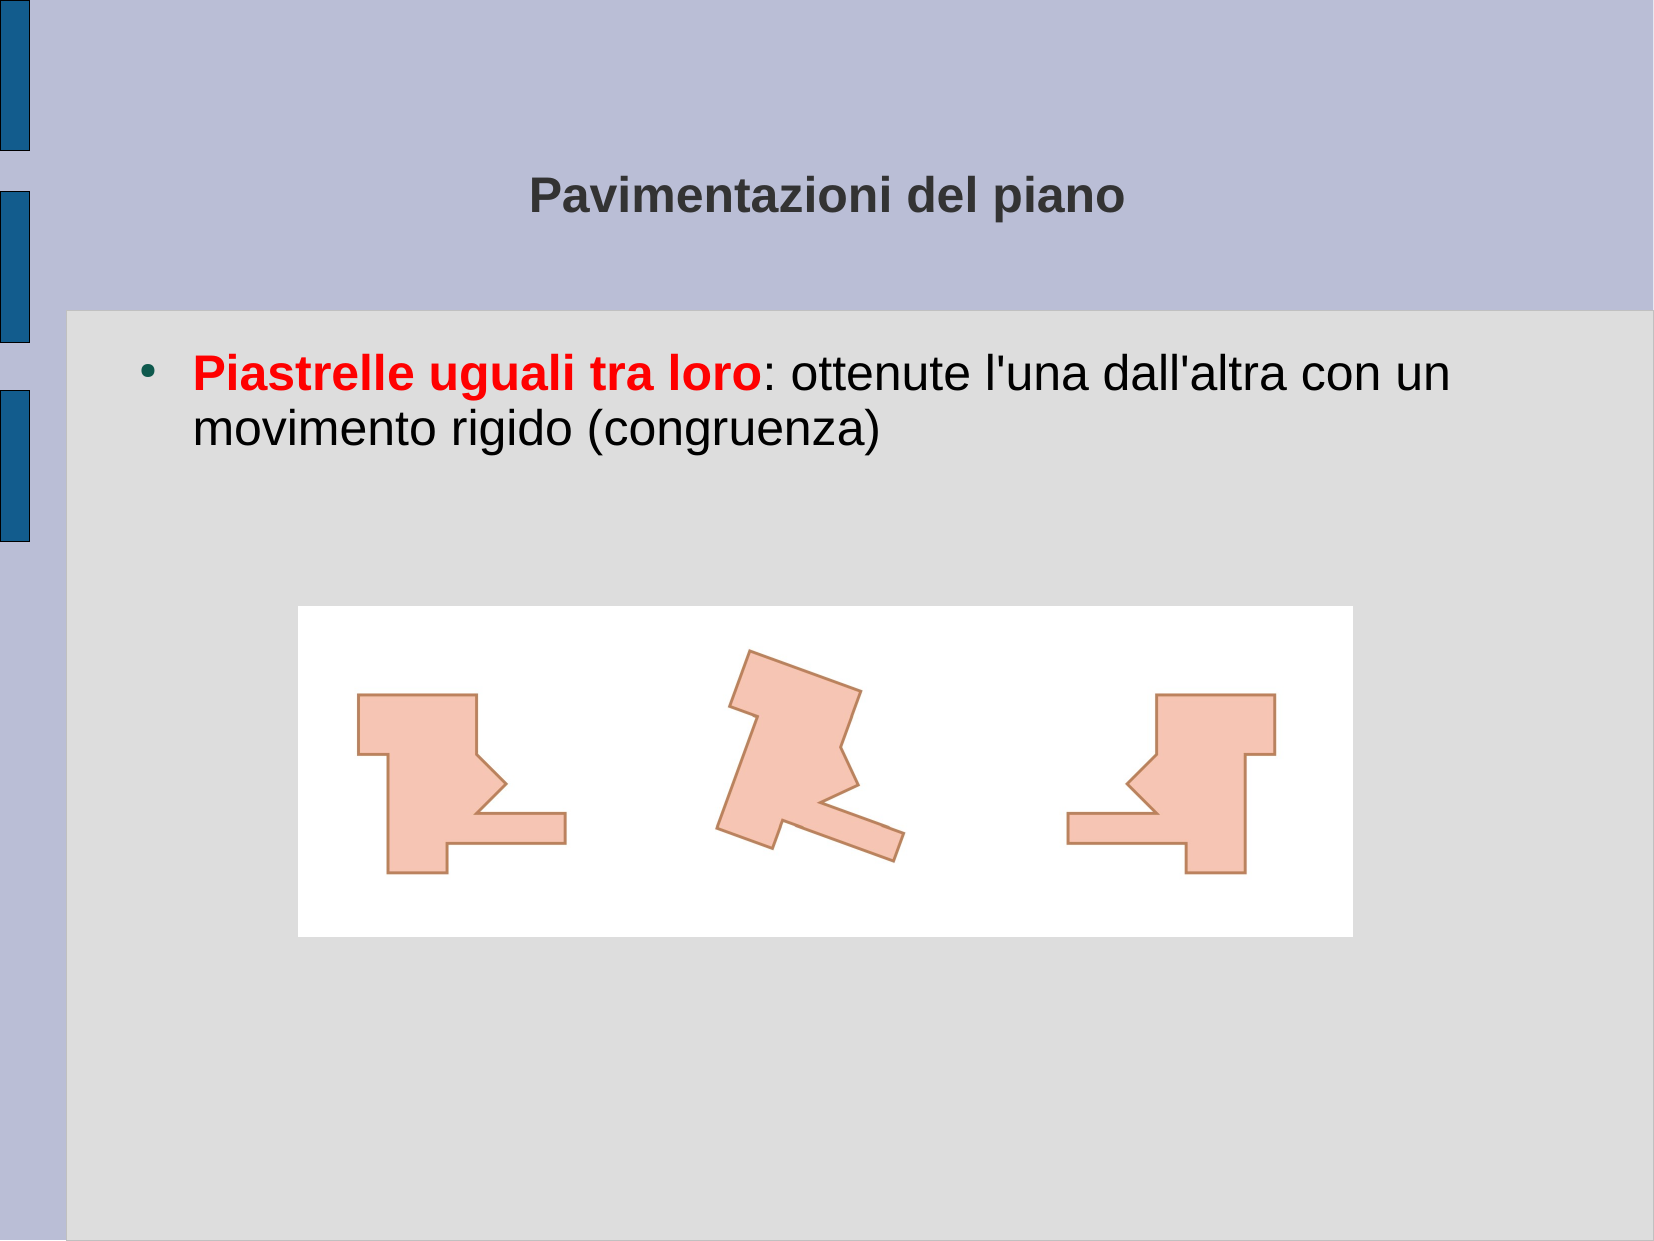

# Pavimentazioni del piano
Piastrelle uguali tra loro: ottenute l'una dall'altra con un movimento rigido (congruenza)